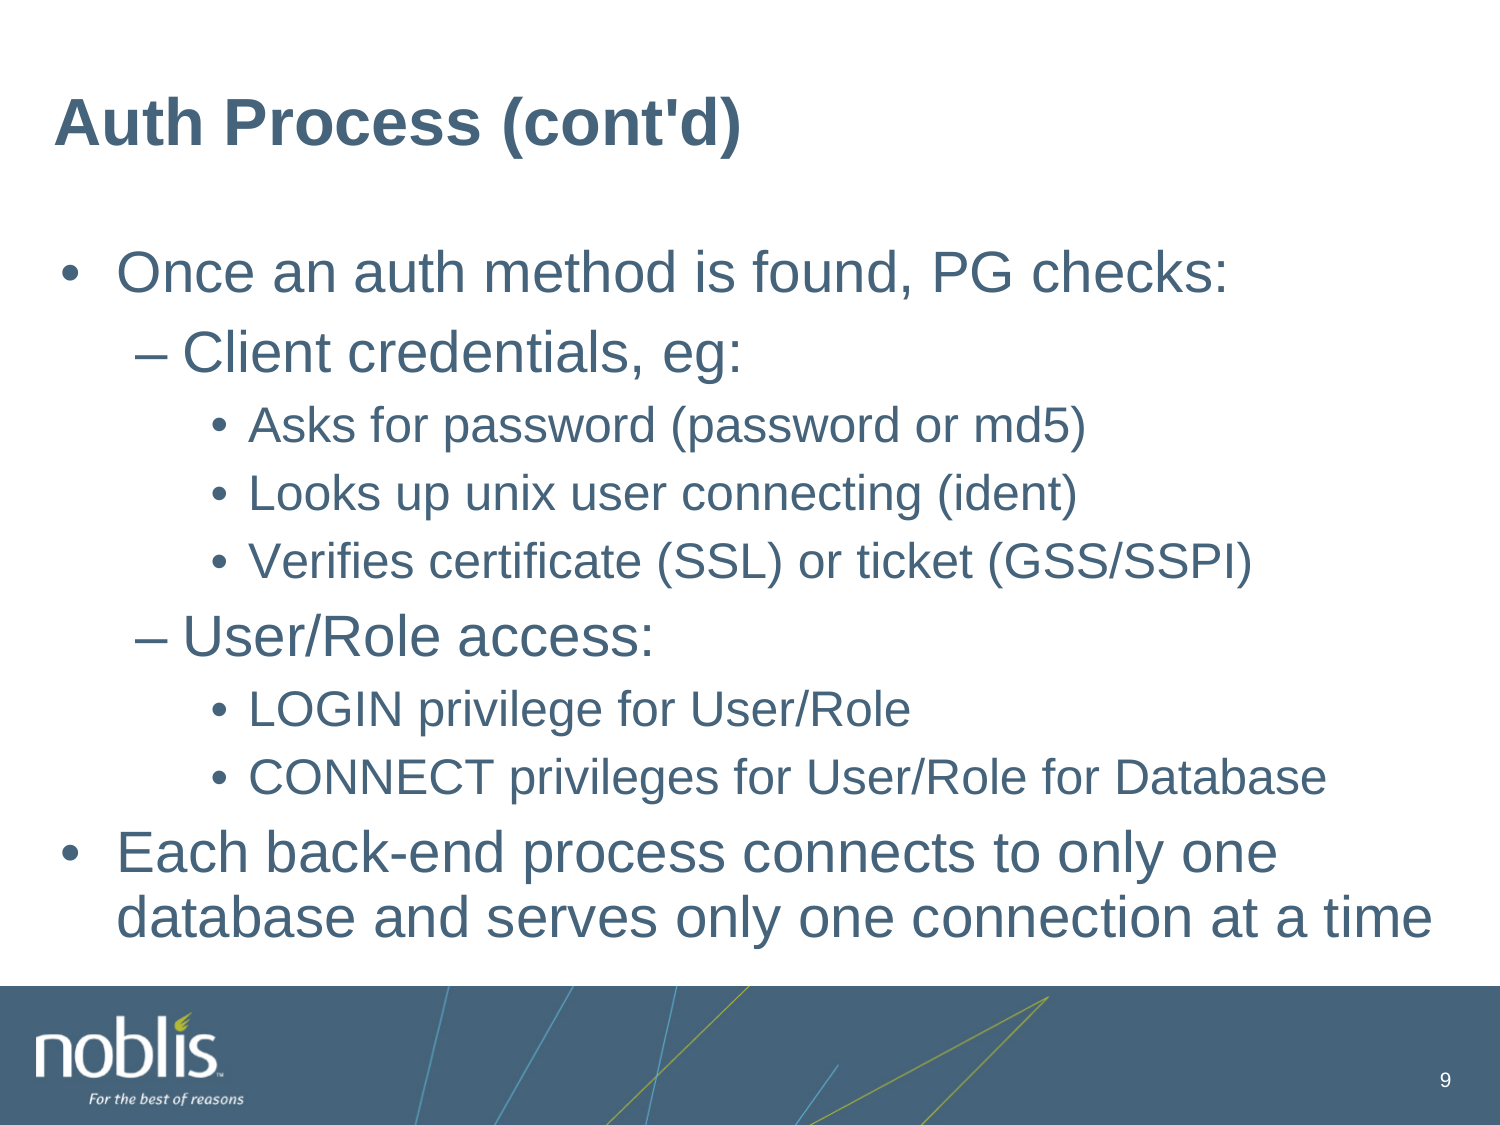

# Auth Process (cont'd)
Once an auth method is found, PG checks:
Client credentials, eg:
Asks for password (password or md5)
Looks up unix user connecting (ident)
Verifies certificate (SSL) or ticket (GSS/SSPI)
User/Role access:
LOGIN privilege for User/Role
CONNECT privileges for User/Role for Database
Each back-end process connects to only one database and serves only one connection at a time